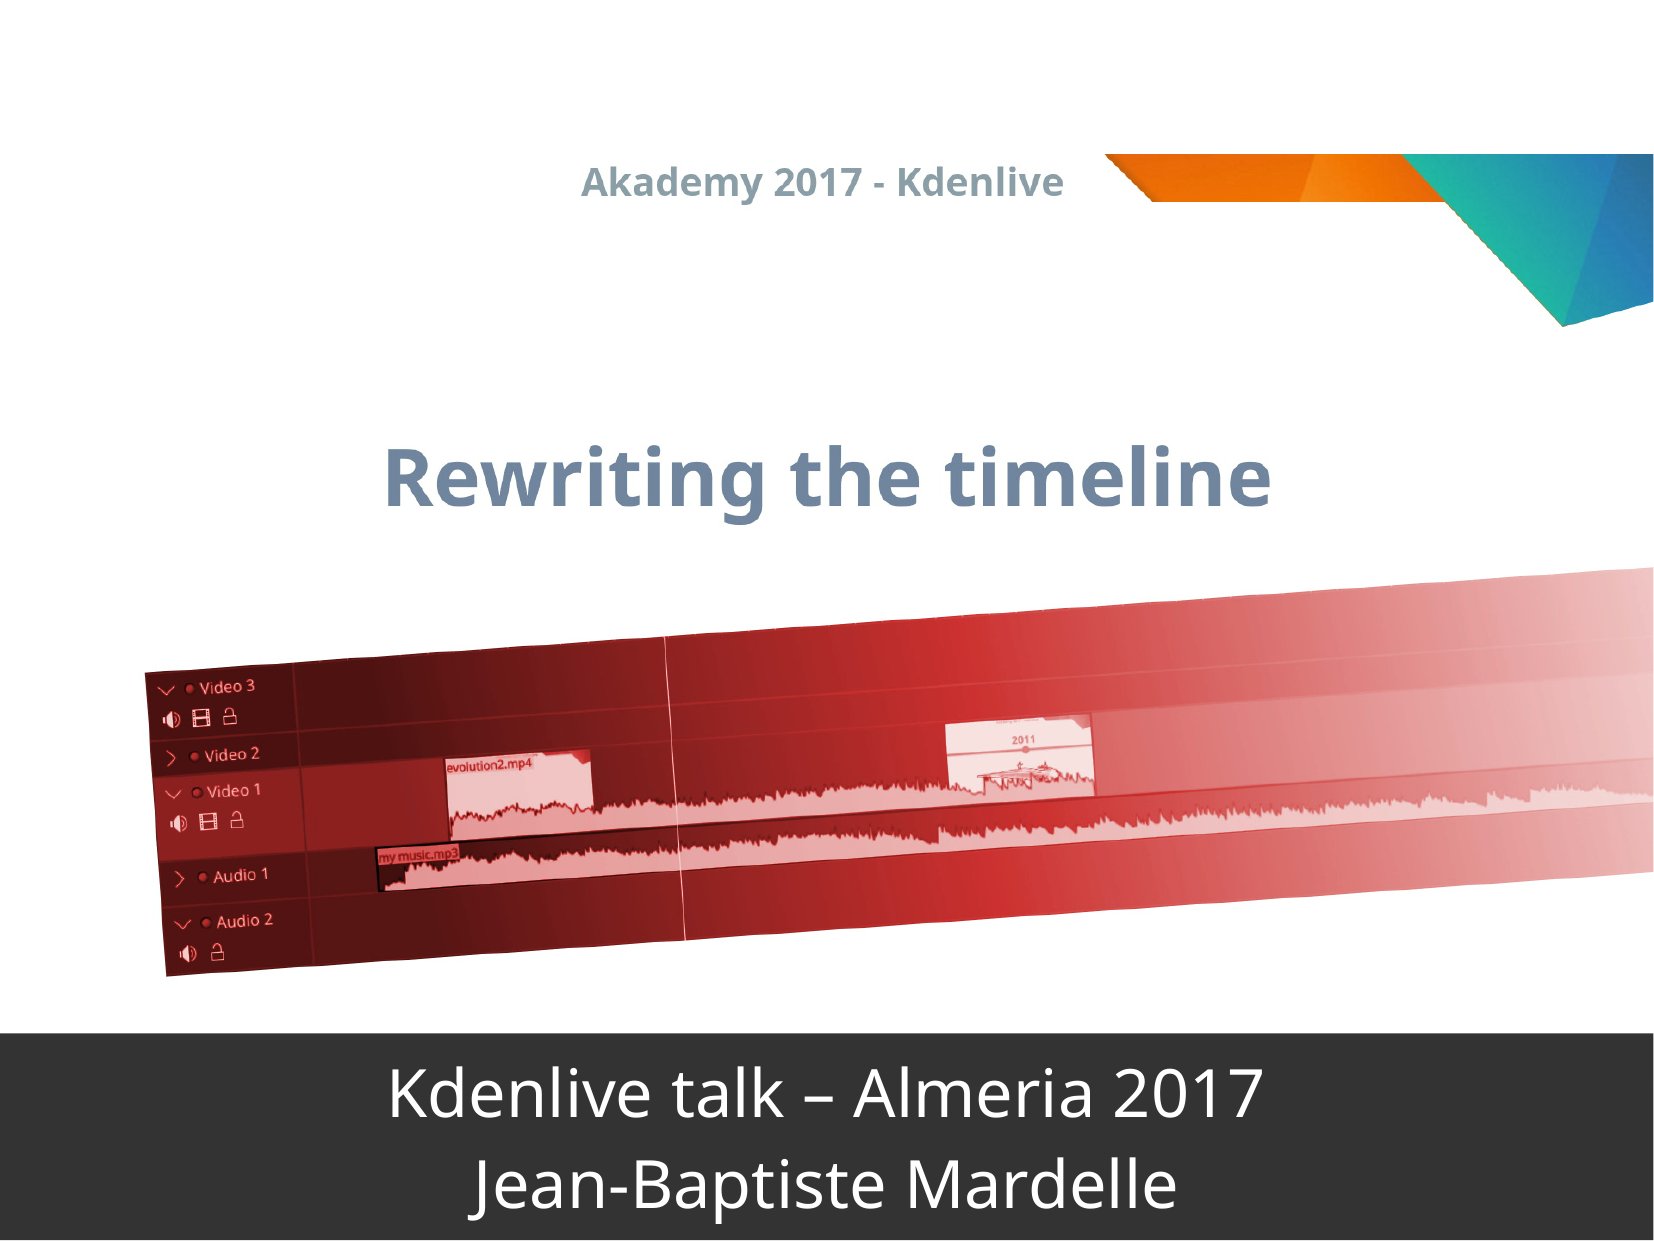

# Kdenlive talk – Almeria 2017 Jean-Baptiste Mardelle